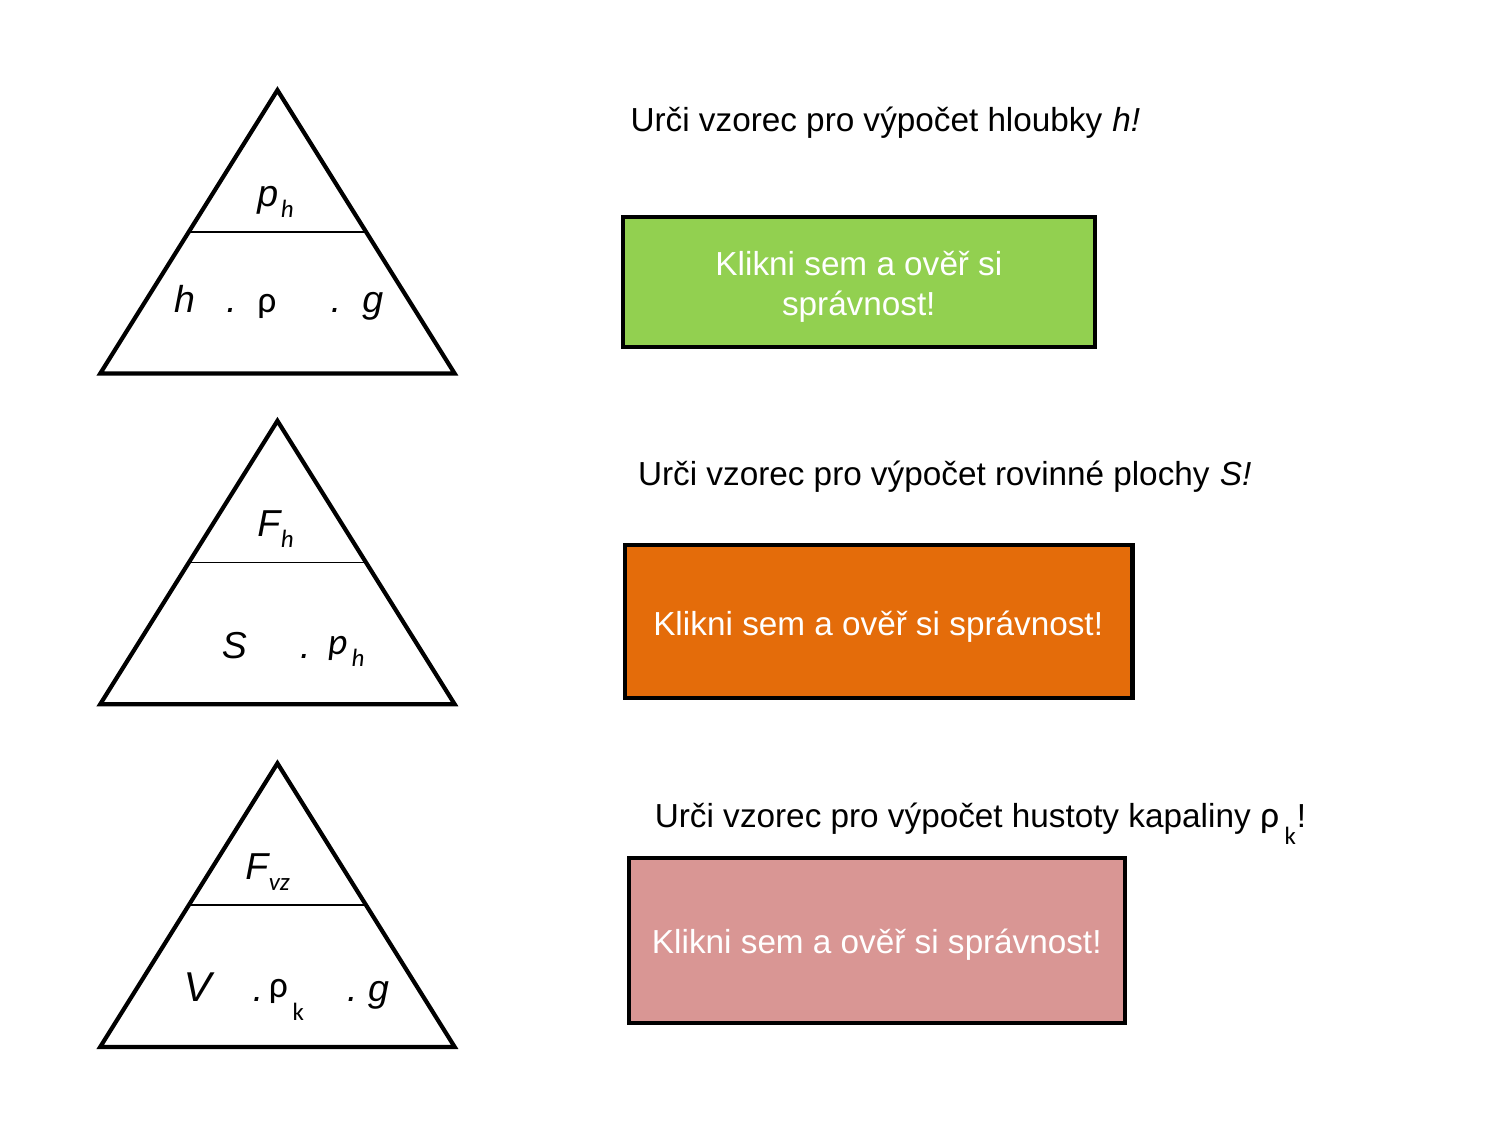

Urči vzorec pro výpočet hloubky h!
p
h
p
h
Klikni sem a ověř si správnost!
h =
h . . g
ρ
ρ
. g
Urči vzorec pro výpočet rovinné plochy S!
F
h
F
h
Klikni sem a ověř si správnost!
S =
S .
p
h
p
h
ρ
Urči vzorec pro výpočet hustoty kapaliny !
k
F
vz
Klikni sem a ověř si správnost!
F
vz
ρ
=
k
V . g
 V . . g
ρ
k